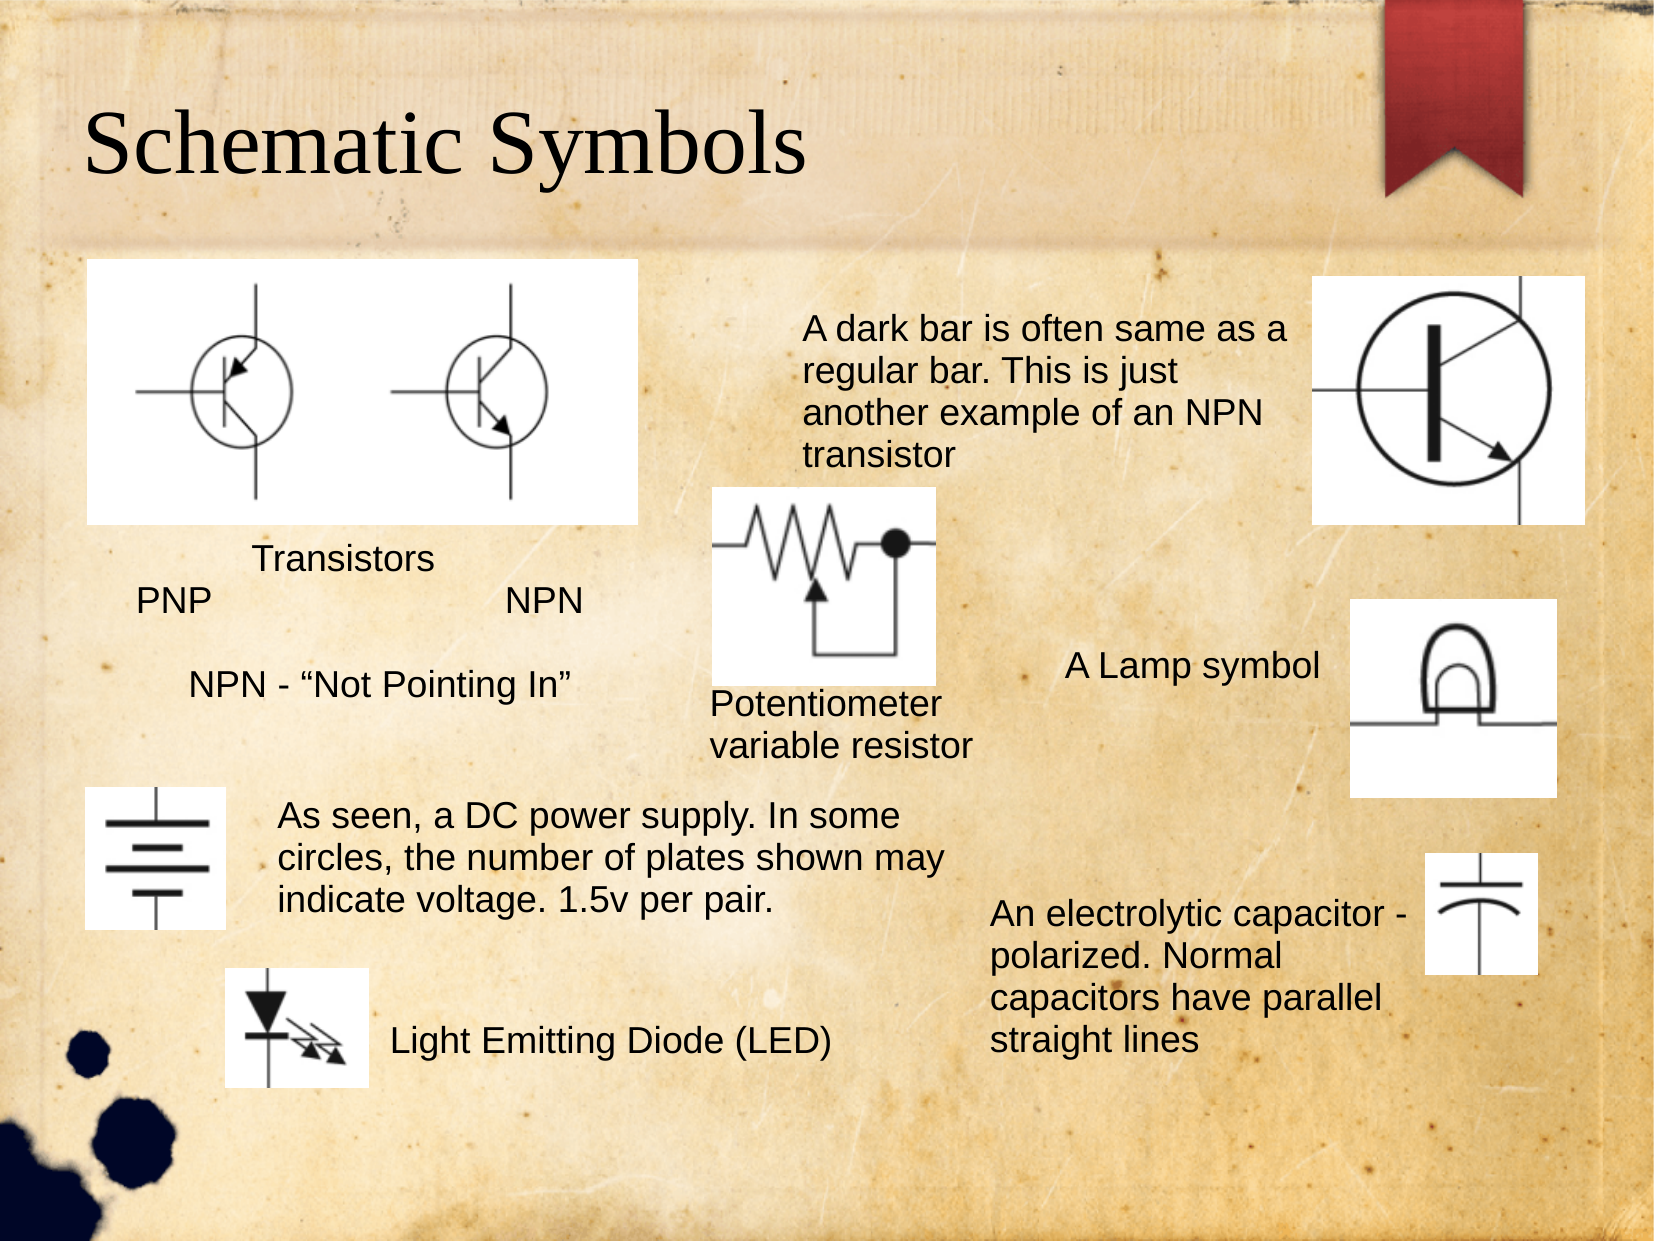

# Schematic Symbols
A dark bar is often same as a regular bar. This is just
another example of an NPN transistor
 Transistors
PNP NPN
 NPN - “Not Pointing In”
A Lamp symbol
Potentiometer
variable resistor
As seen, a DC power supply. In some circles, the number of plates shown may indicate voltage. 1.5v per pair.
An electrolytic capacitor - polarized. Normal capacitors have parallel straight lines
Light Emitting Diode (LED)